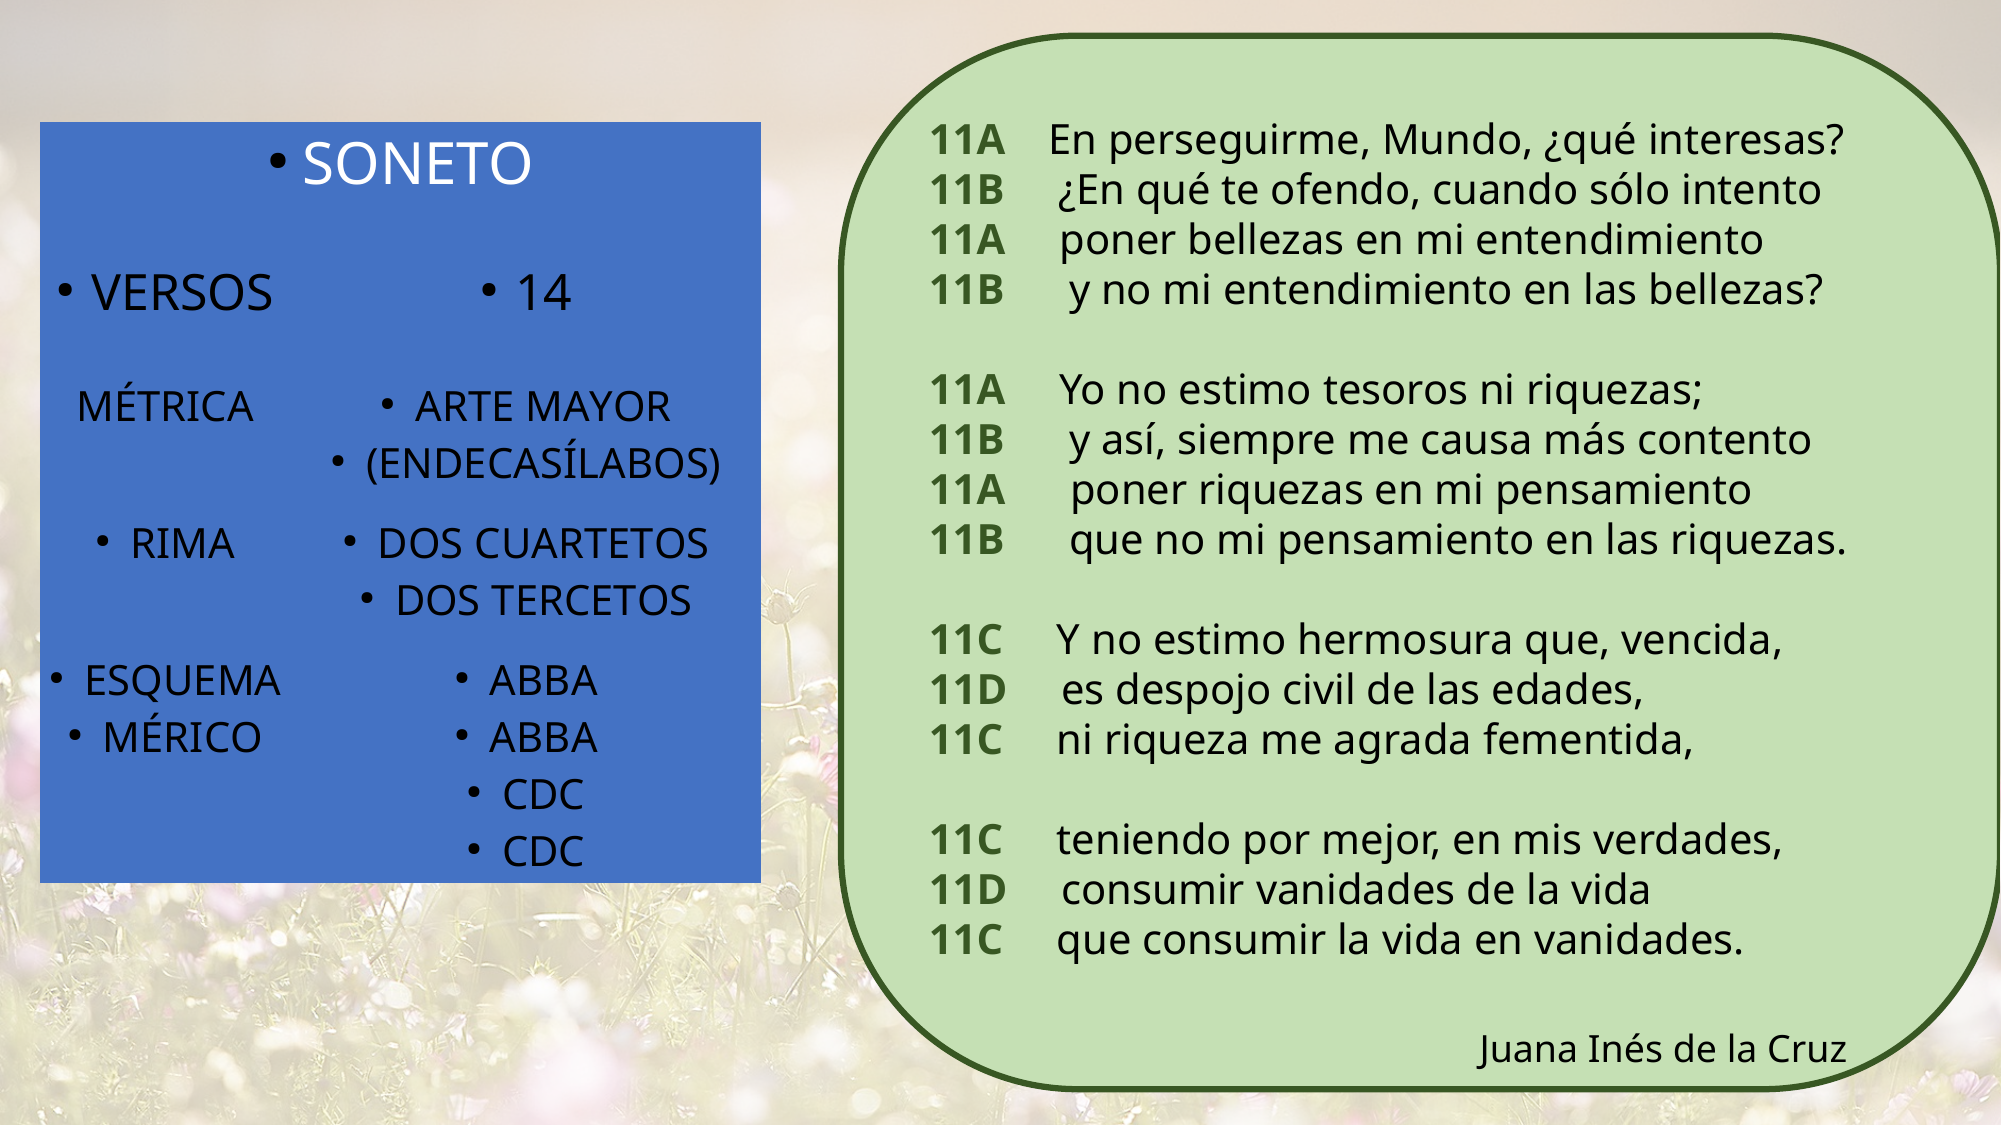

11A En perseguirme, Mundo, ¿qué interesas?
11B ¿En qué te ofendo, cuando sólo intento
11A poner bellezas en mi entendimiento
11B y no mi entendimiento en las bellezas?
11A Yo no estimo tesoros ni riquezas;
11B y así, siempre me causa más contento
11A poner riquezas en mi pensamiento
11B que no mi pensamiento en las riquezas.
11C Y no estimo hermosura que, vencida,
11D es despojo civil de las edades,
11C ni riqueza me agrada fementida,
11C teniendo por mejor, en mis verdades,
11D consumir vanidades de la vida
11C que consumir la vida en vanidades.
Juana Inés de la Cruz
| SONETO | |
| --- | --- |
| VERSOS | 14 |
| MÉTRICA | ARTE MAYOR (ENDECASÍLABOS) |
| RIMA | DOS CUARTETOS DOS TERCETOS |
| ESQUEMA MÉRICO | ABBA ABBA CDC CDC |